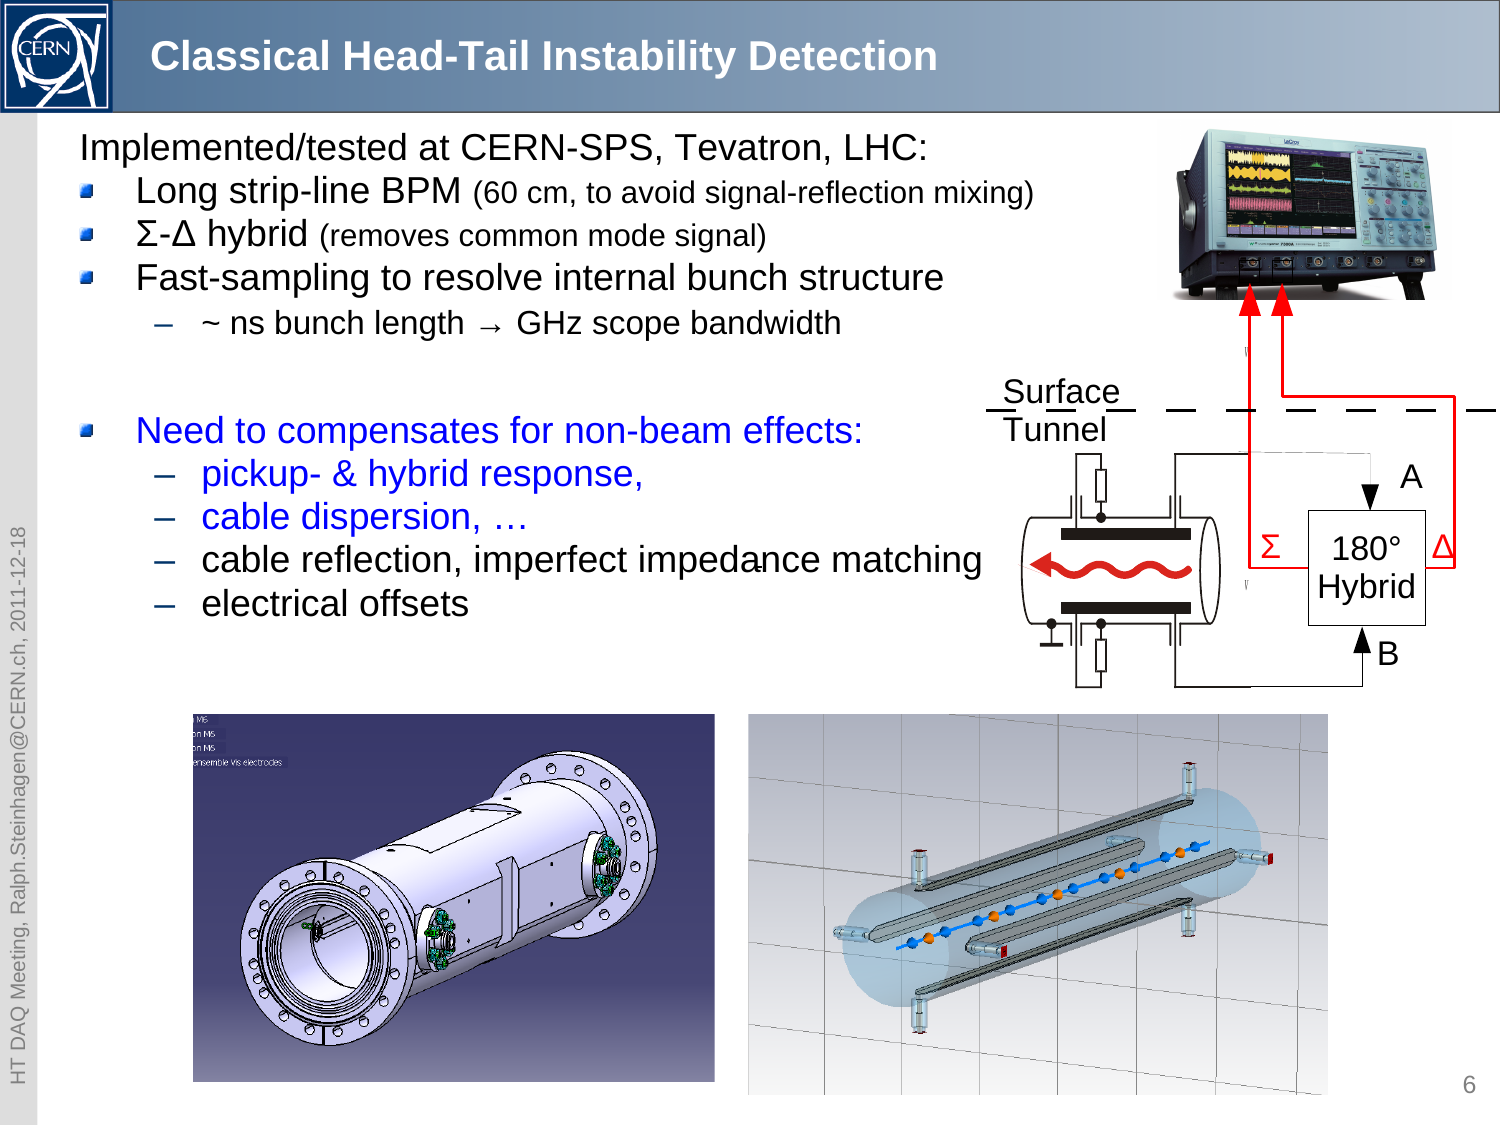

# Classical Head-Tail Instability Detection
Implemented/tested at CERN-SPS, Tevatron, LHC:
Long strip-line BPM (60 cm, to avoid signal-reflection mixing)
Σ-Δ hybrid (removes common mode signal)
Fast-sampling to resolve internal bunch structure
~ ns bunch length → GHz scope bandwidth
Need to compensates for non-beam effects:
pickup- & hybrid response,
cable dispersion, …
cable reflection, imperfect impedance matching
electrical offsets
Surface
Tunnel
A
180°
Hybrid
Σ
Δ
B